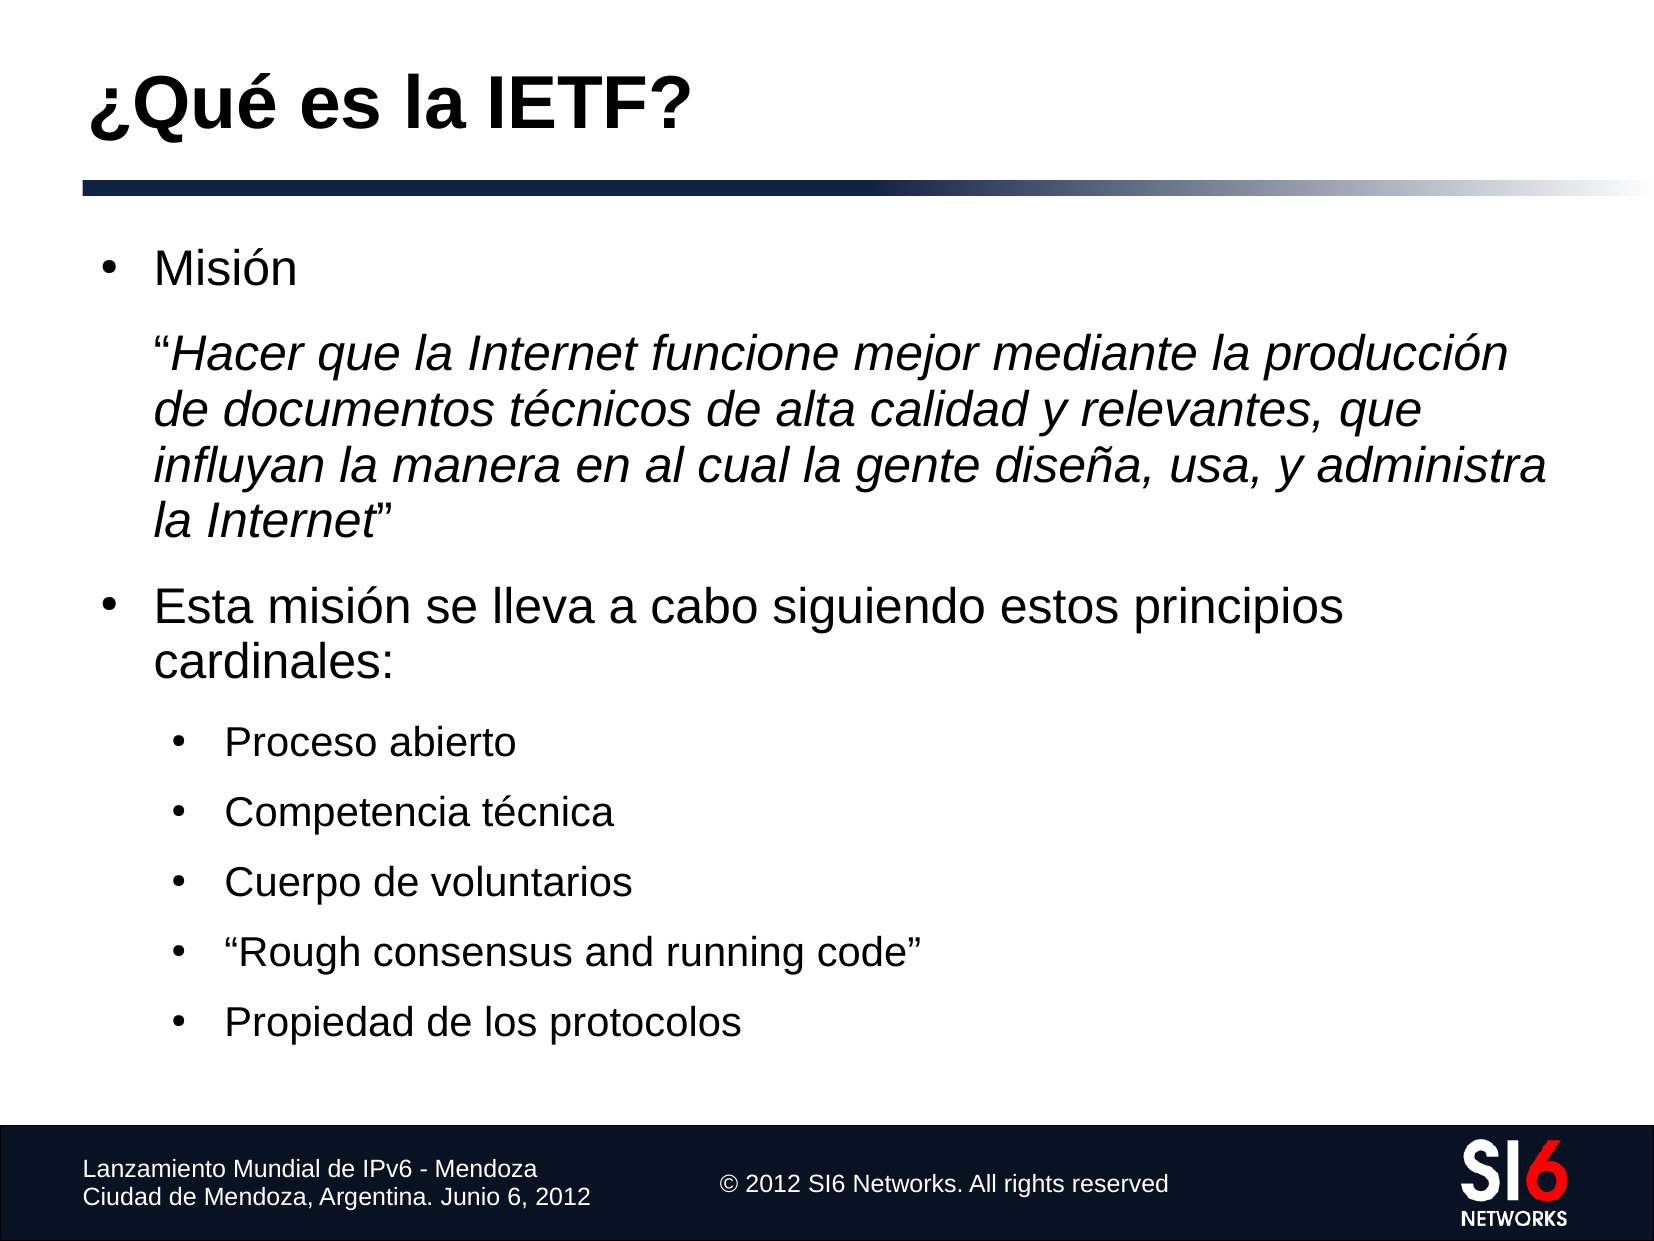

# ¿Qué es la IETF?
Misión
“Hacer que la Internet funcione mejor mediante la producción de documentos técnicos de alta calidad y relevantes, que influyan la manera en al cual la gente diseña, usa, y administra la Internet”
Esta misión se lleva a cabo siguiendo estos principios cardinales:
Proceso abierto
Competencia técnica
Cuerpo de voluntarios
“Rough consensus and running code”
Propiedad de los protocolos